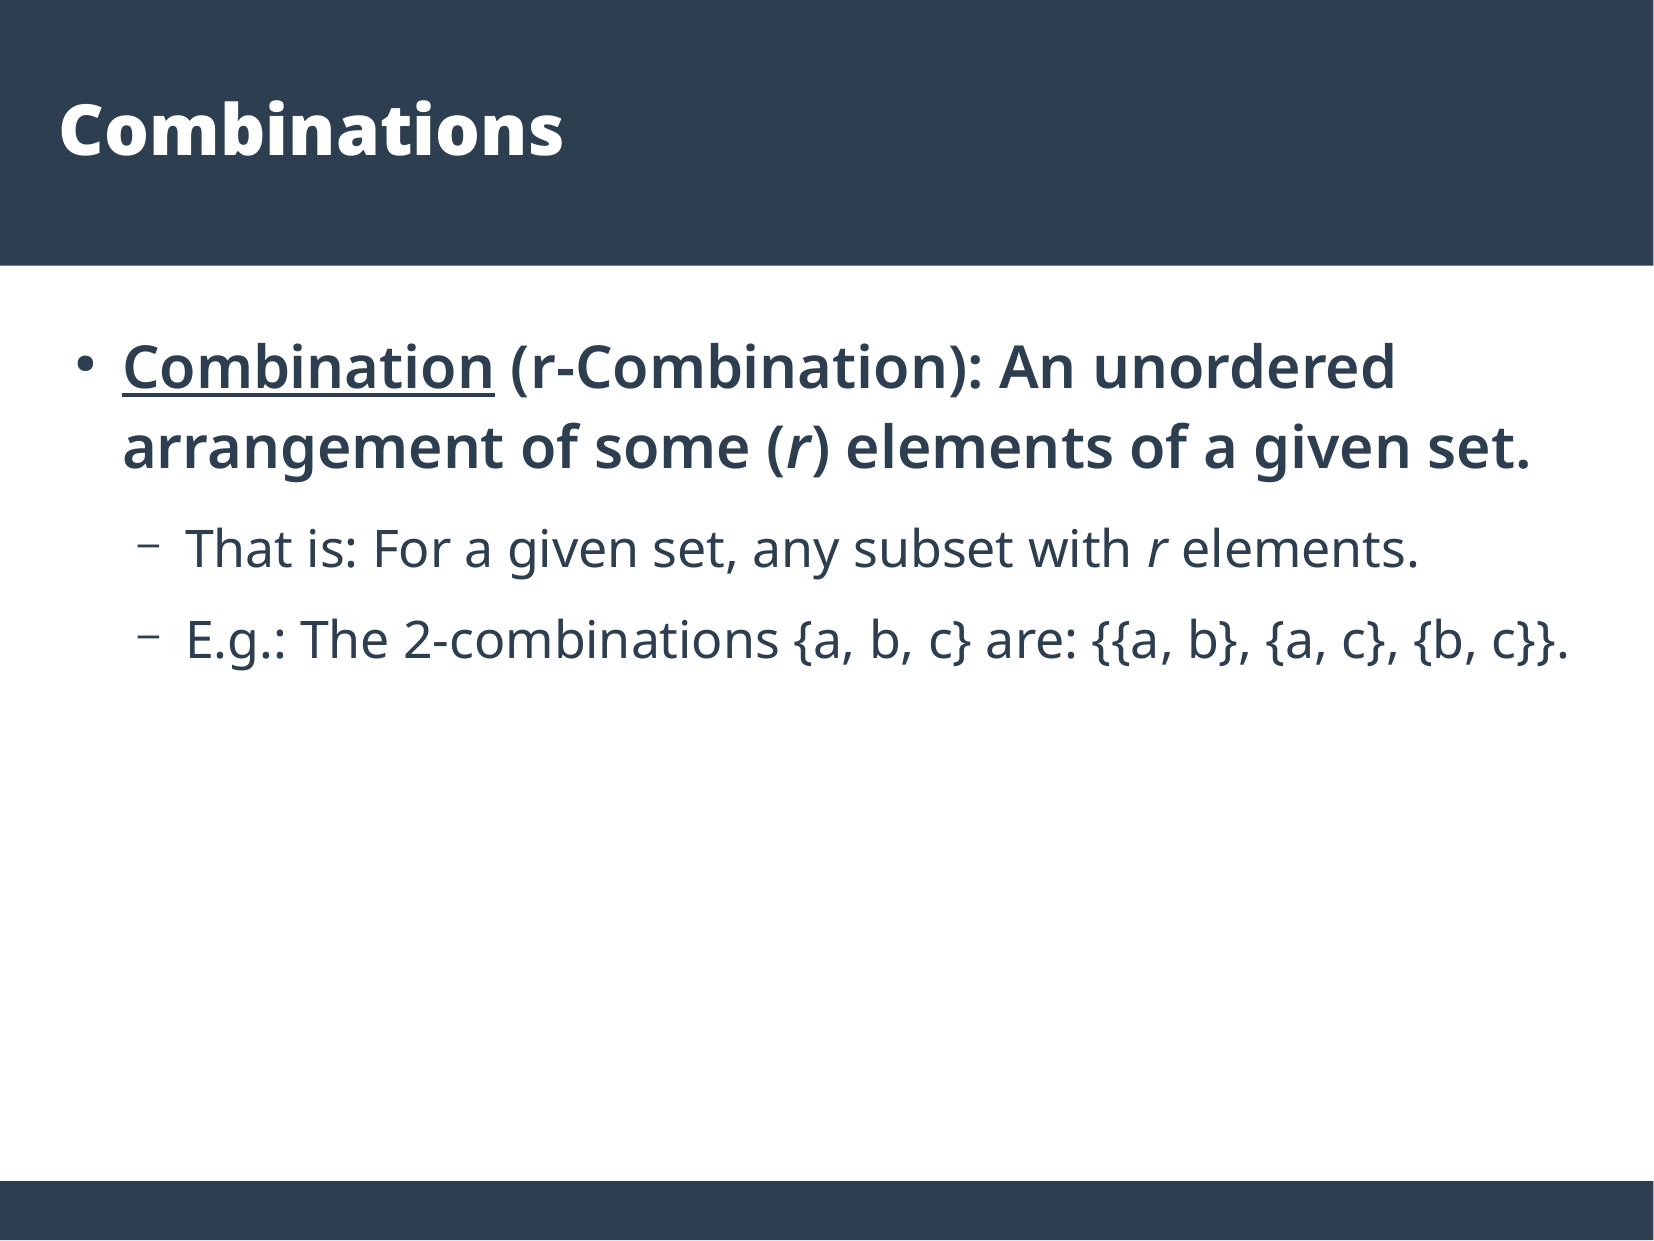

# Combinations
Combination (r-Combination): An unordered arrangement of some (r) elements of a given set.
That is: For a given set, any subset with r elements.
E.g.: The 2-combinations {a, b, c} are: {{a, b}, {a, c}, {b, c}}.